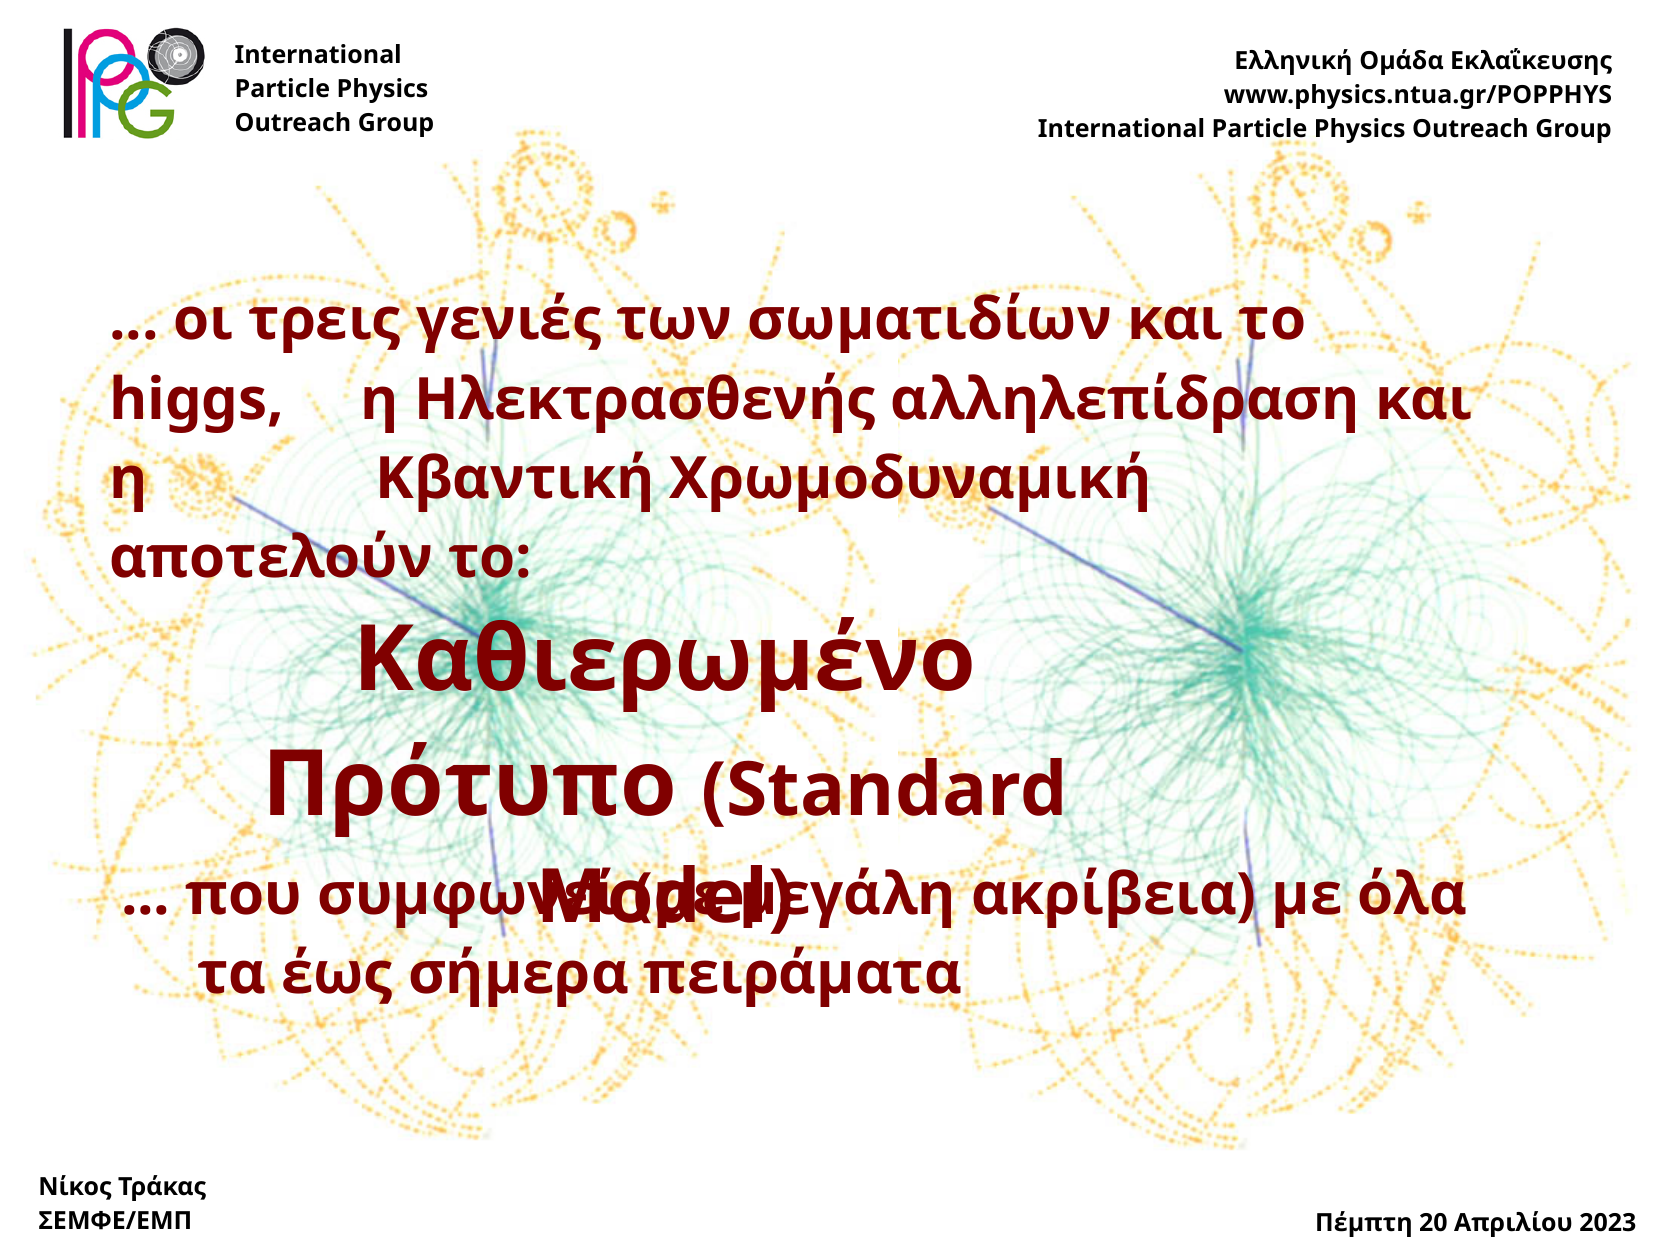

... οι τρεις γενιές των σωματιδίων και το higgs, η Ηλεκτρασθενής αλληλεπίδραση και η Κβαντική Χρωμοδυναμική αποτελούν το:
Καθιερωμένο Πρότυπο (Standard Model)
... που συμφωνεί (με μεγάλη ακρίβεια) με όλα τα έως σήμερα πειράματα